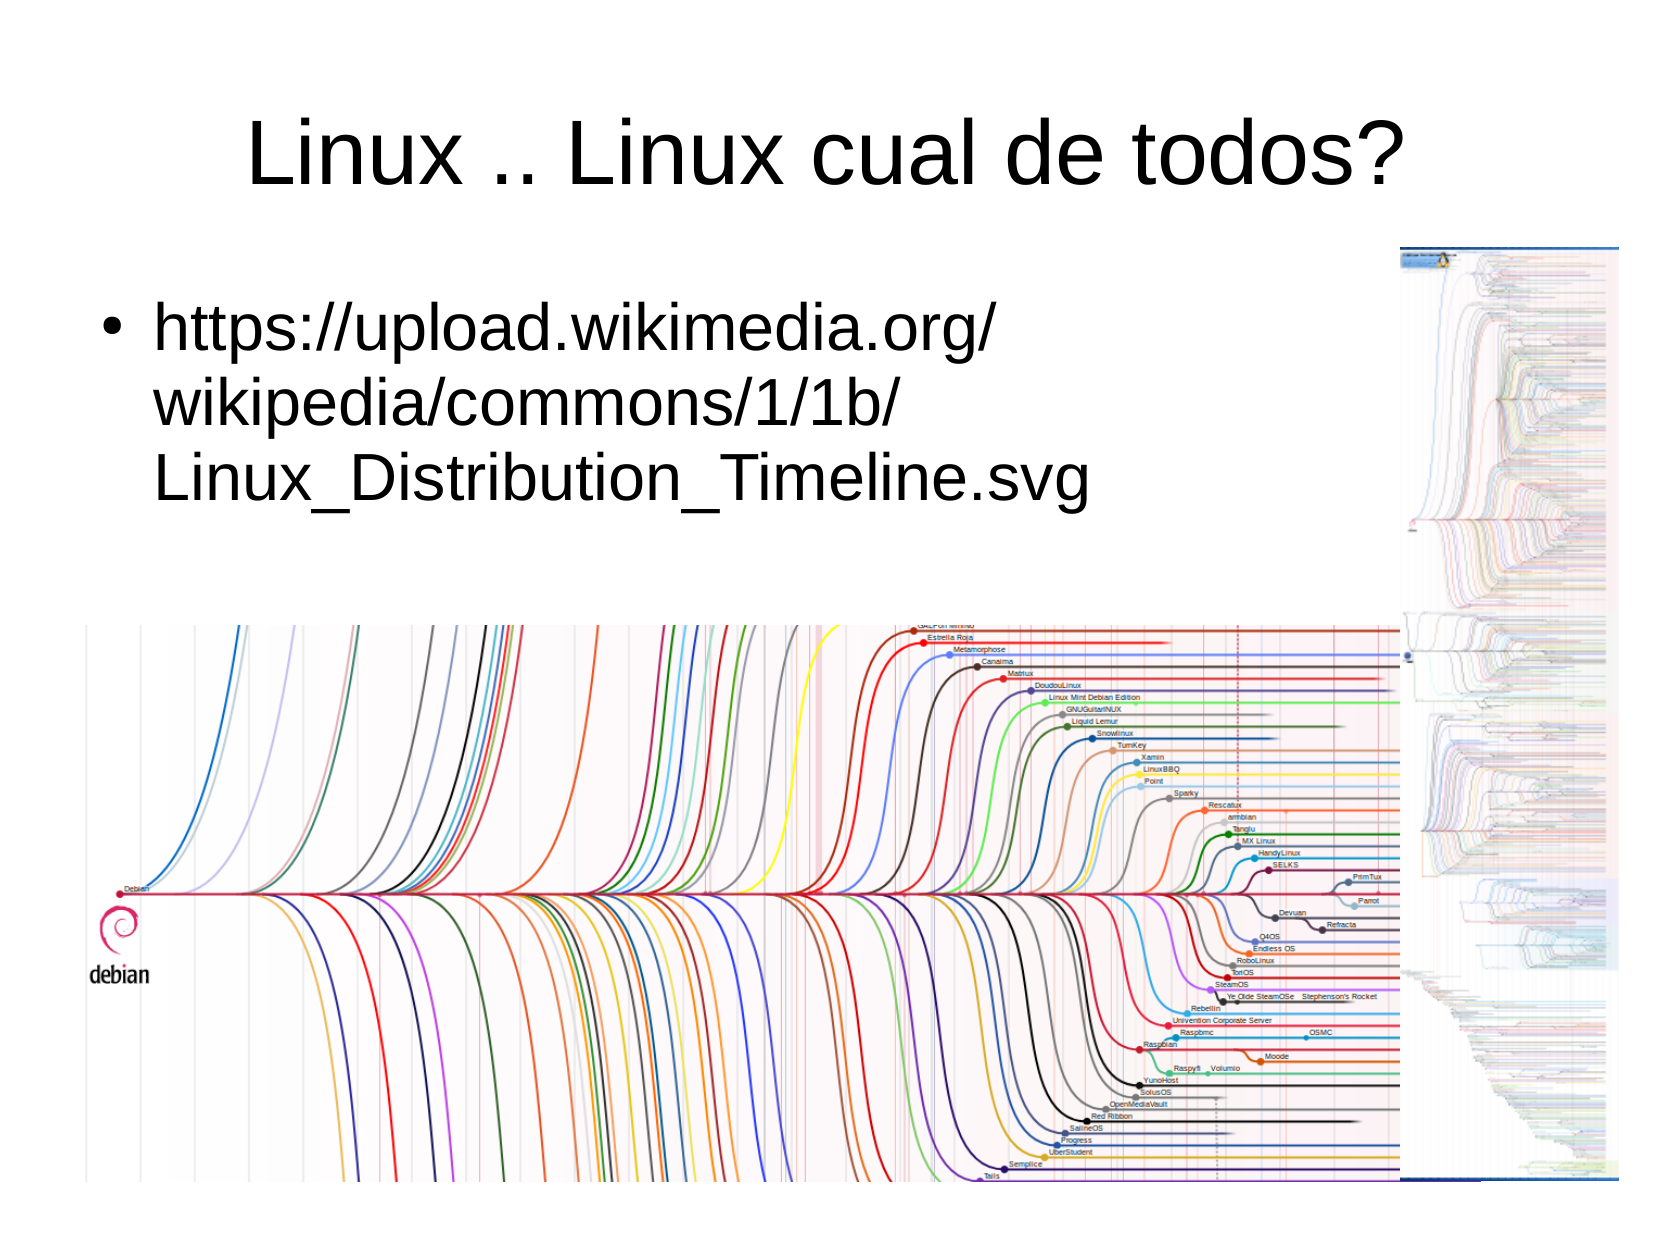

# Linux .. Linux cual de todos?
https://upload.wikimedia.org/wikipedia/commons/1/1b/Linux_Distribution_Timeline.svg